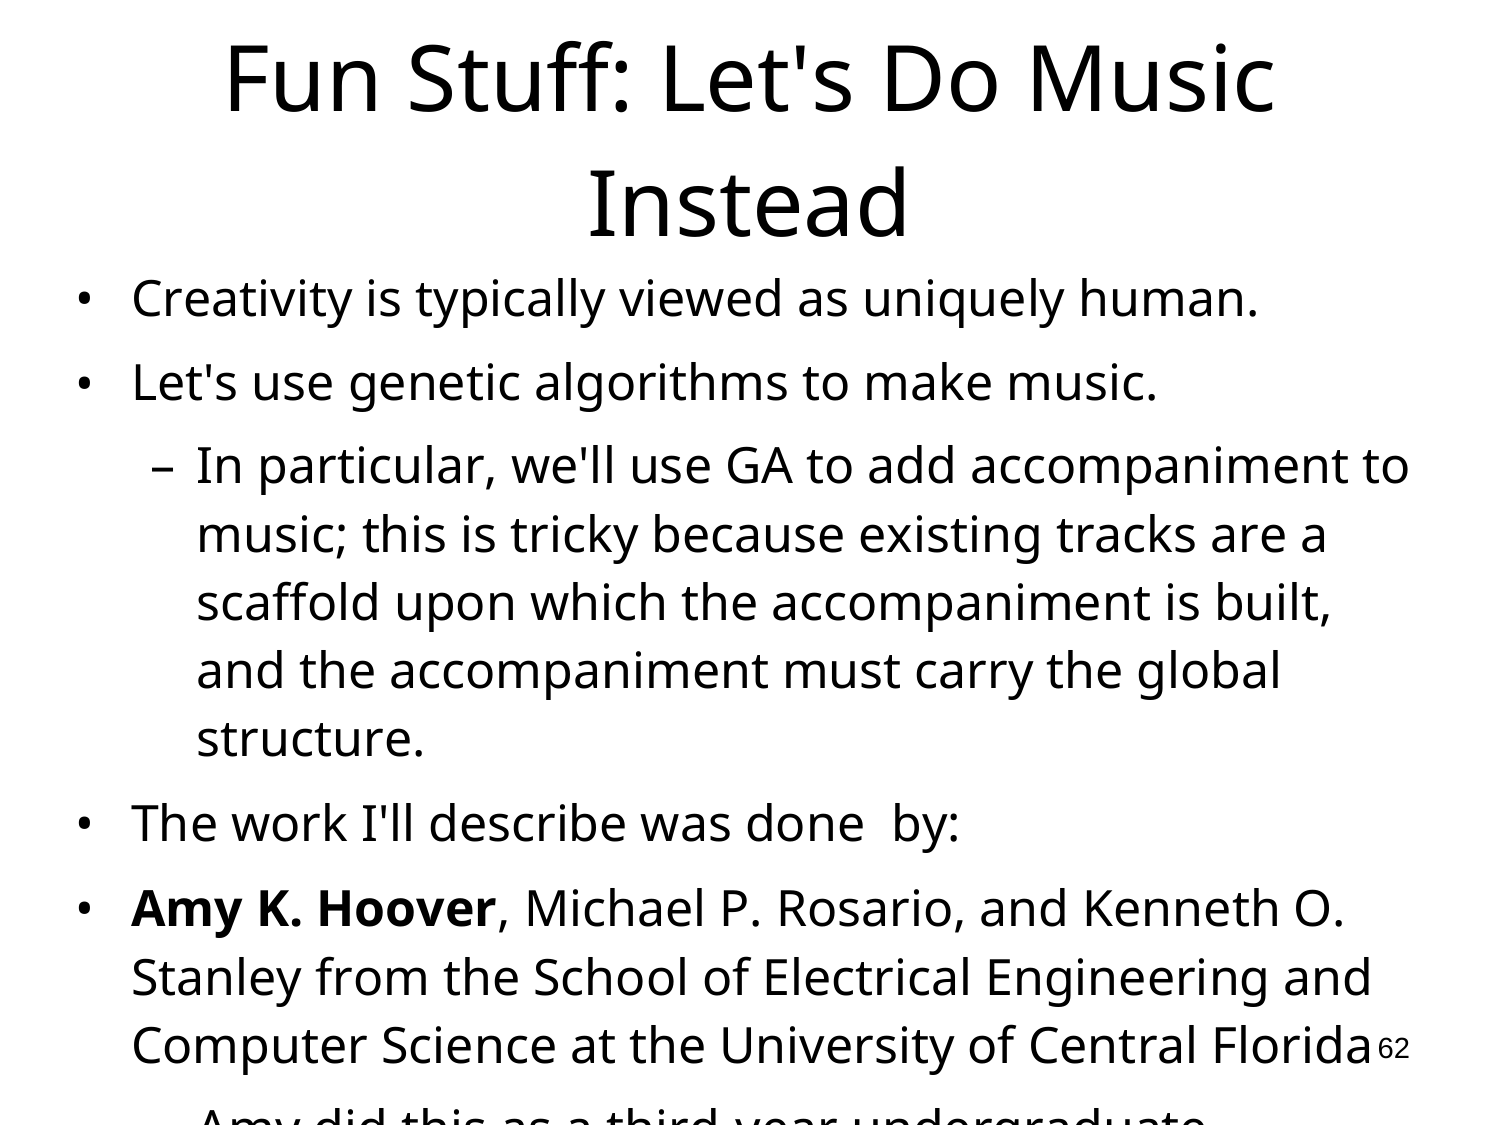

# Fun Stuff: Let's Do Music Instead
Creativity is typically viewed as uniquely human.
Let's use genetic algorithms to make music.
In particular, we'll use GA to add accompaniment to music; this is tricky because existing tracks are a scaffold upon which the accompaniment is built, and the accompaniment must carry the global structure.
The work I'll describe was done by:
Amy K. Hoover, Michael P. Rosario, and Kenneth O. Stanley from the School of Electrical Engineering and Computer Science at the University of Central Florida
Amy did this as a third-year undergraduate.
62